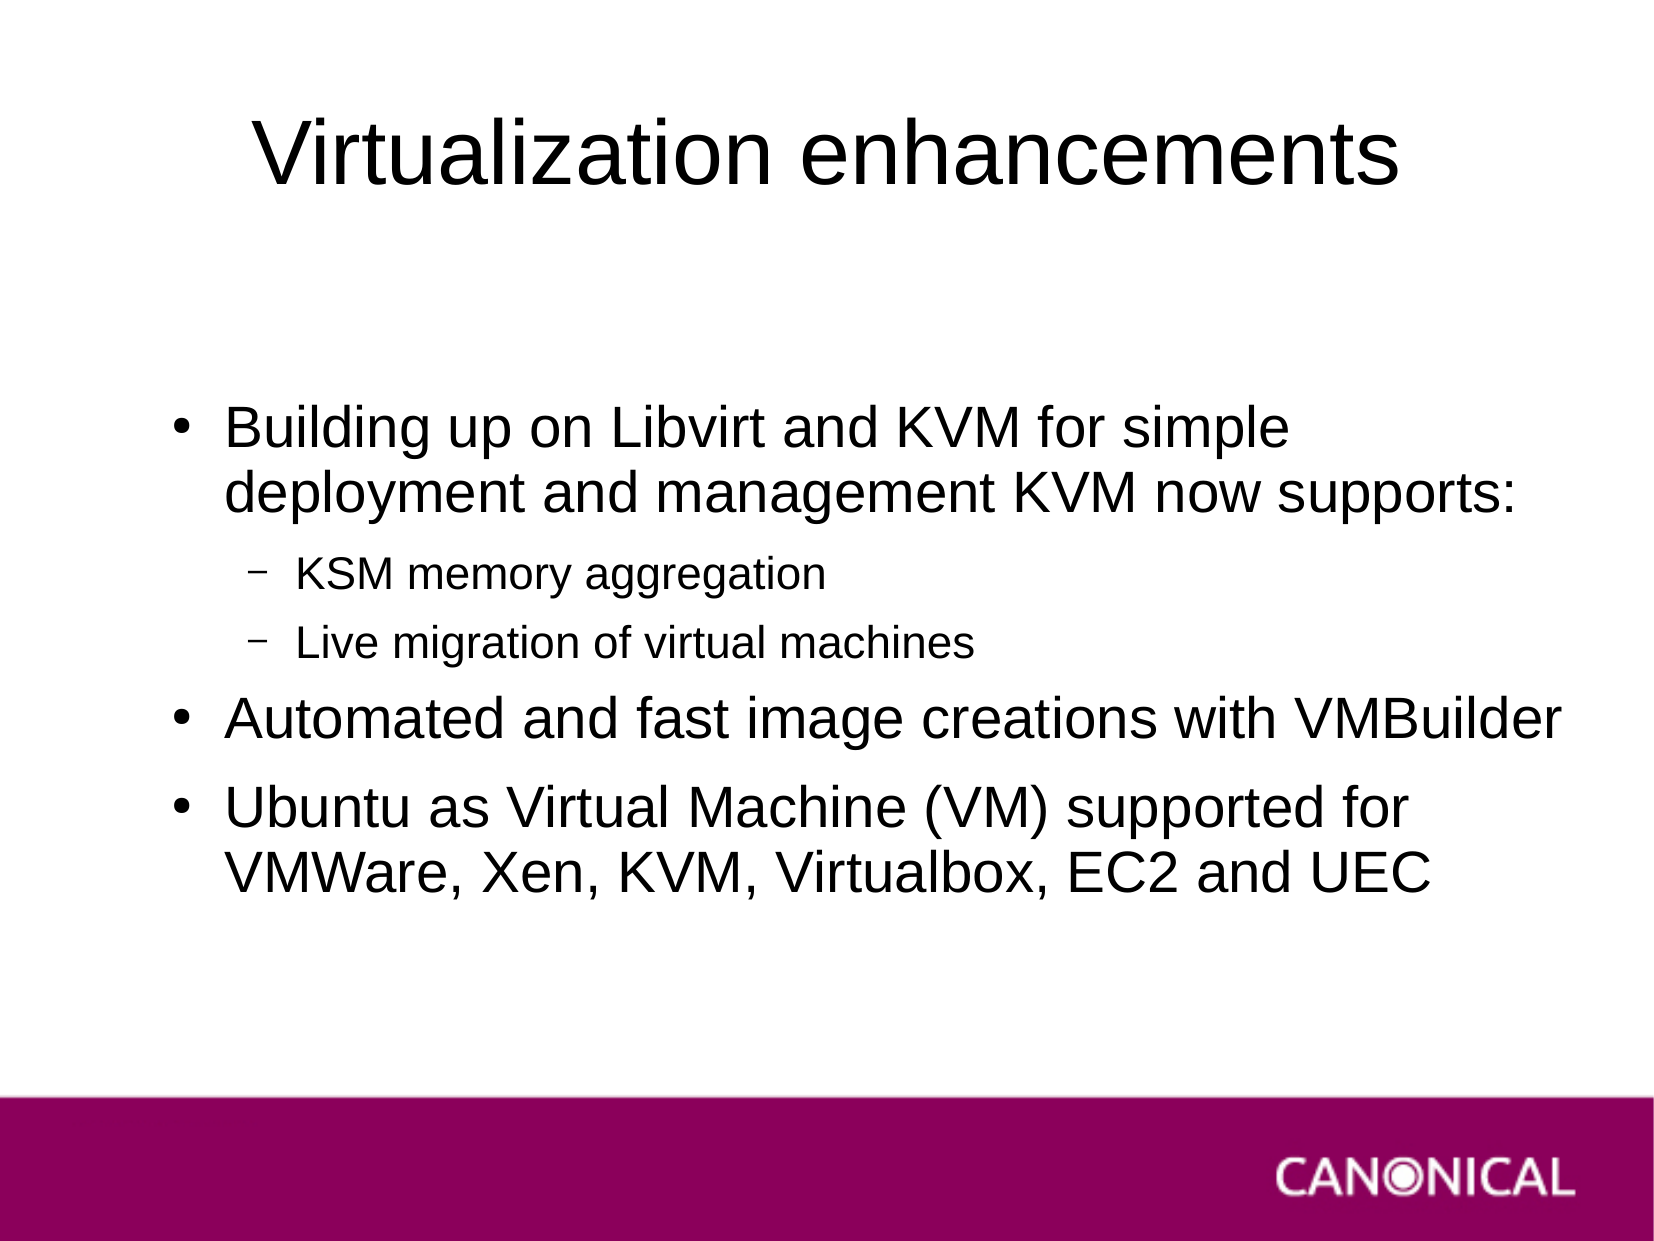

# Virtualization enhancements
Building up on Libvirt and KVM for simple deployment and management KVM now supports:
KSM memory aggregation
Live migration of virtual machines
Automated and fast image creations with VMBuilder
Ubuntu as Virtual Machine (VM) supported for VMWare, Xen, KVM, Virtualbox, EC2 and UEC